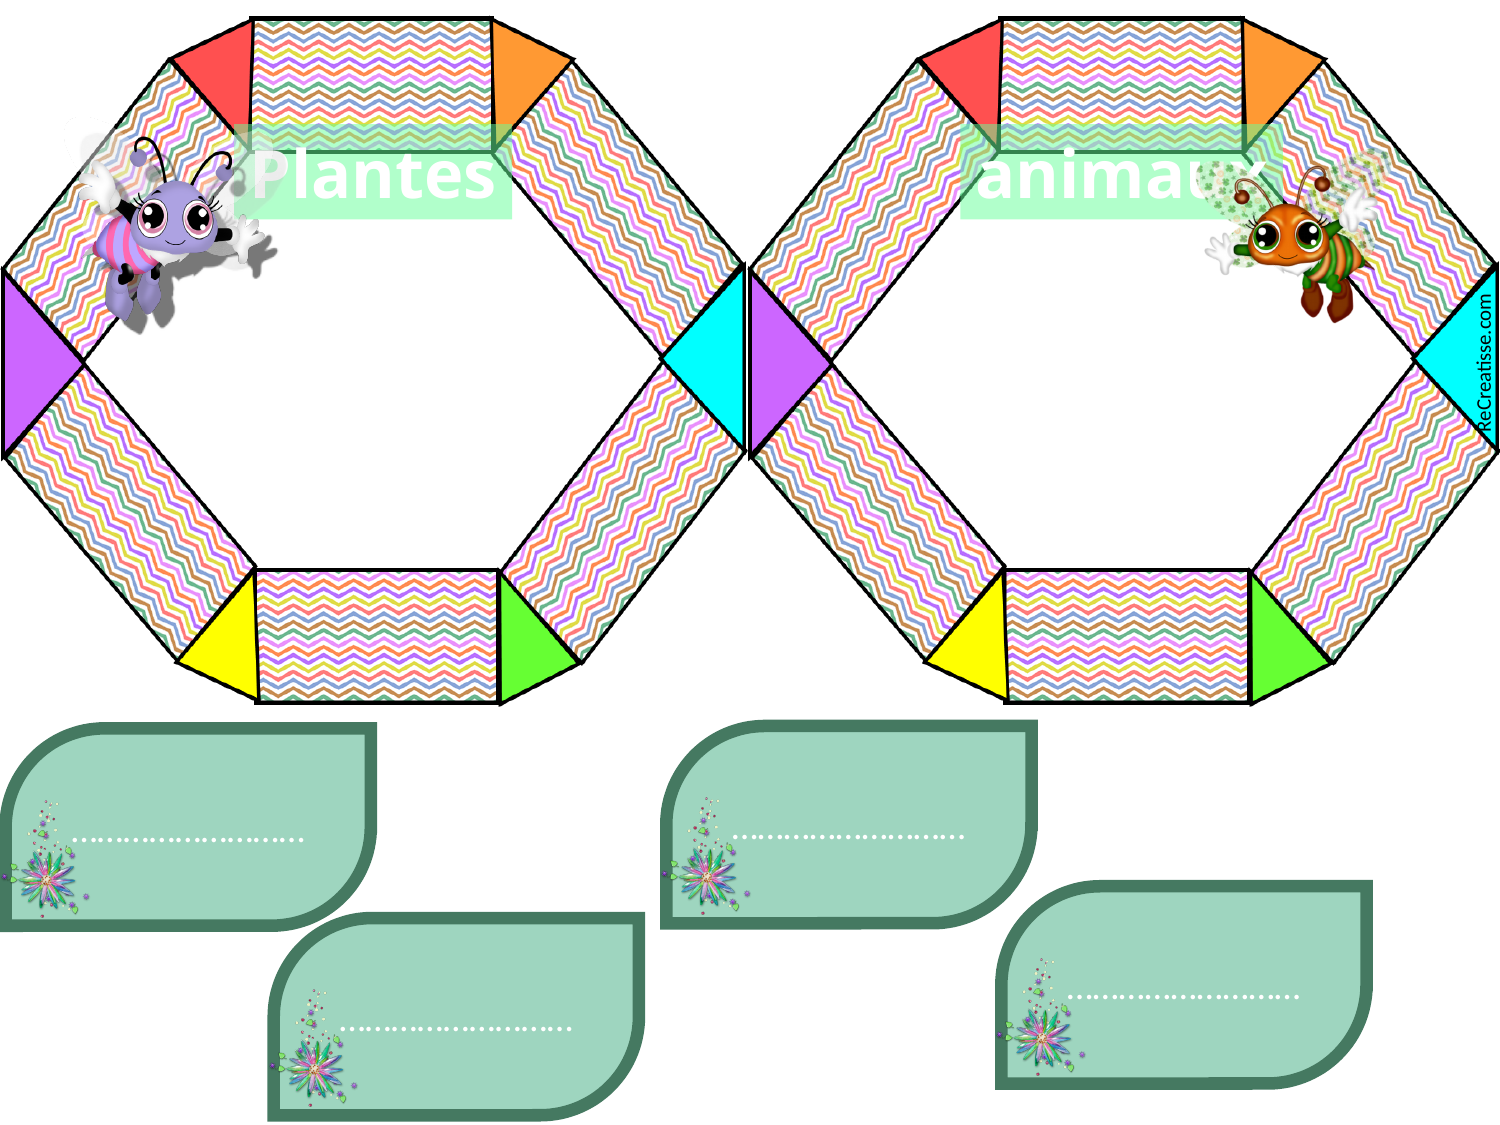

Plantes
animaux
ReCreatisse.com
………………………
………………………
………………………
………………………